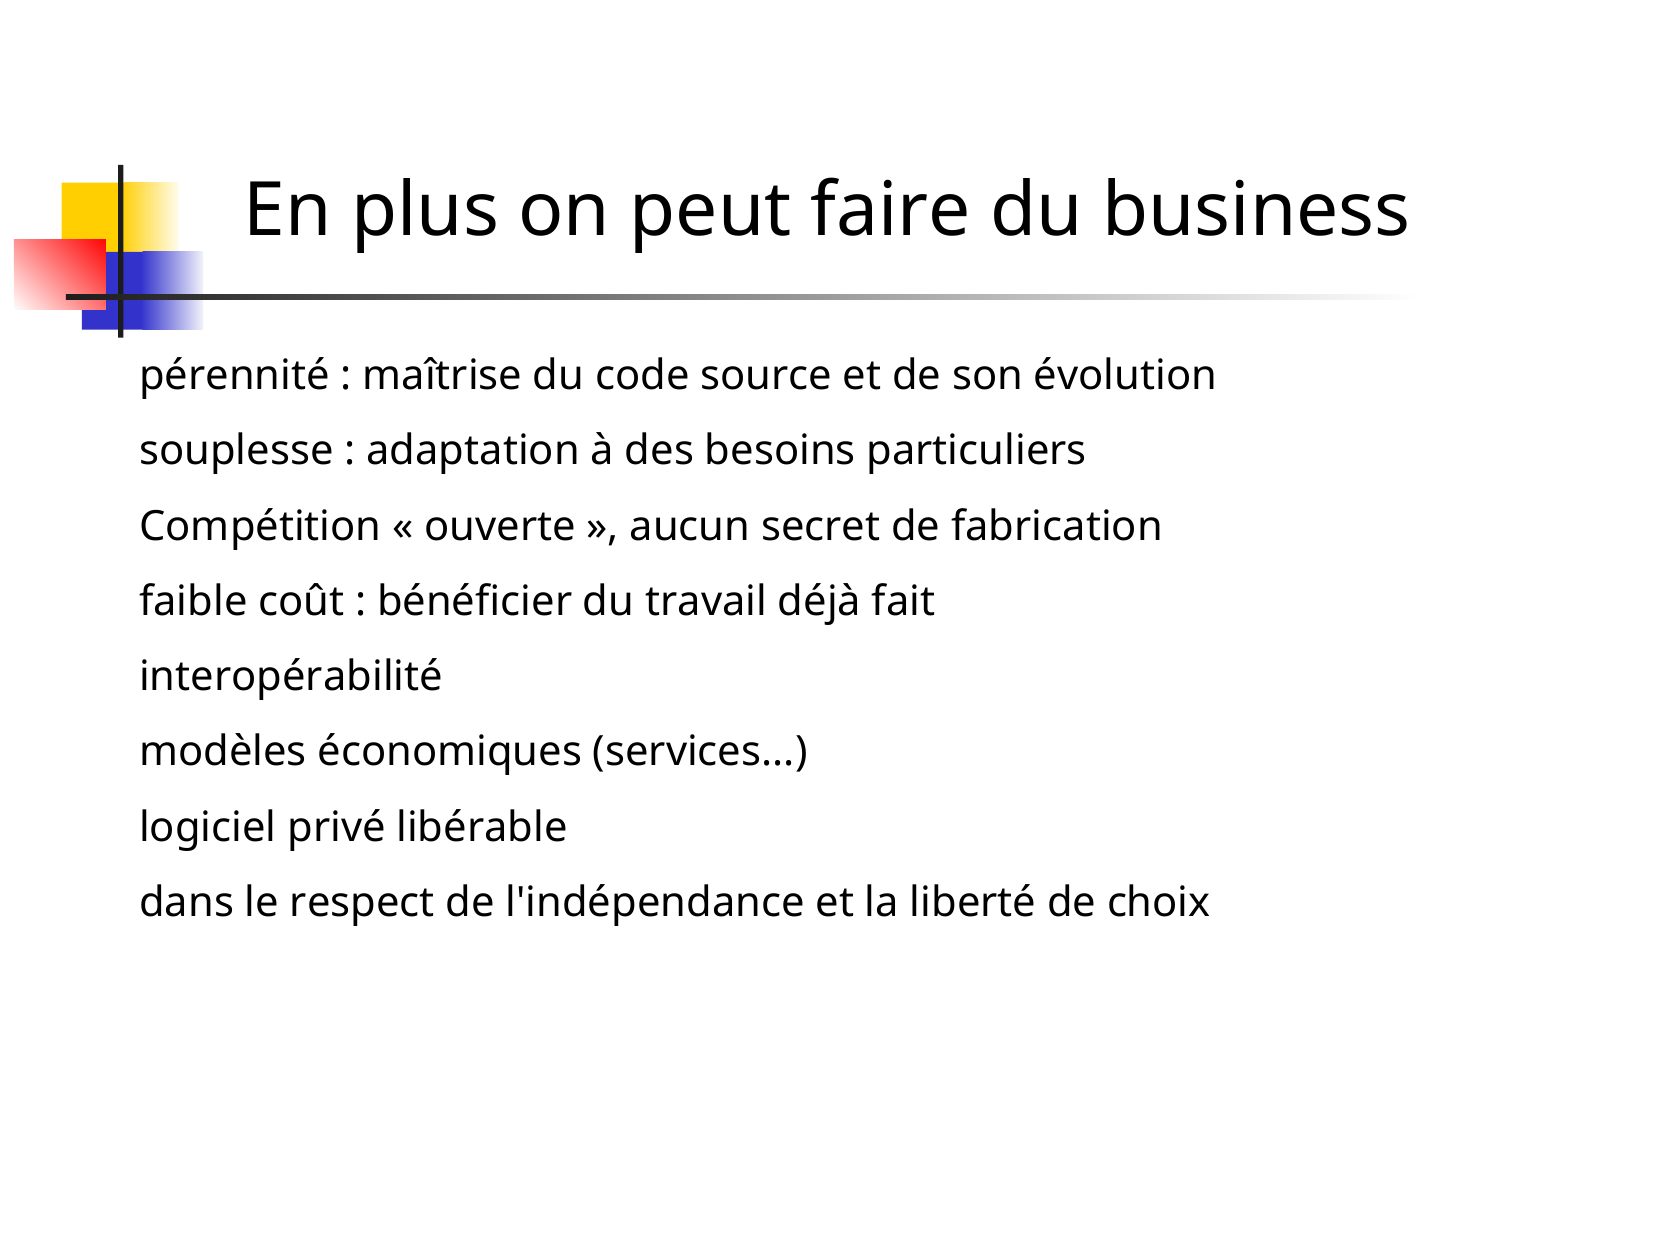

# En plus on peut faire du business
pérennité : maîtrise du code source et de son évolution
souplesse : adaptation à des besoins particuliers
Compétition « ouverte », aucun secret de fabrication
faible coût : bénéficier du travail déjà fait
interopérabilité
modèles économiques (services...)
logiciel privé libérable
dans le respect de l'indépendance et la liberté de choix